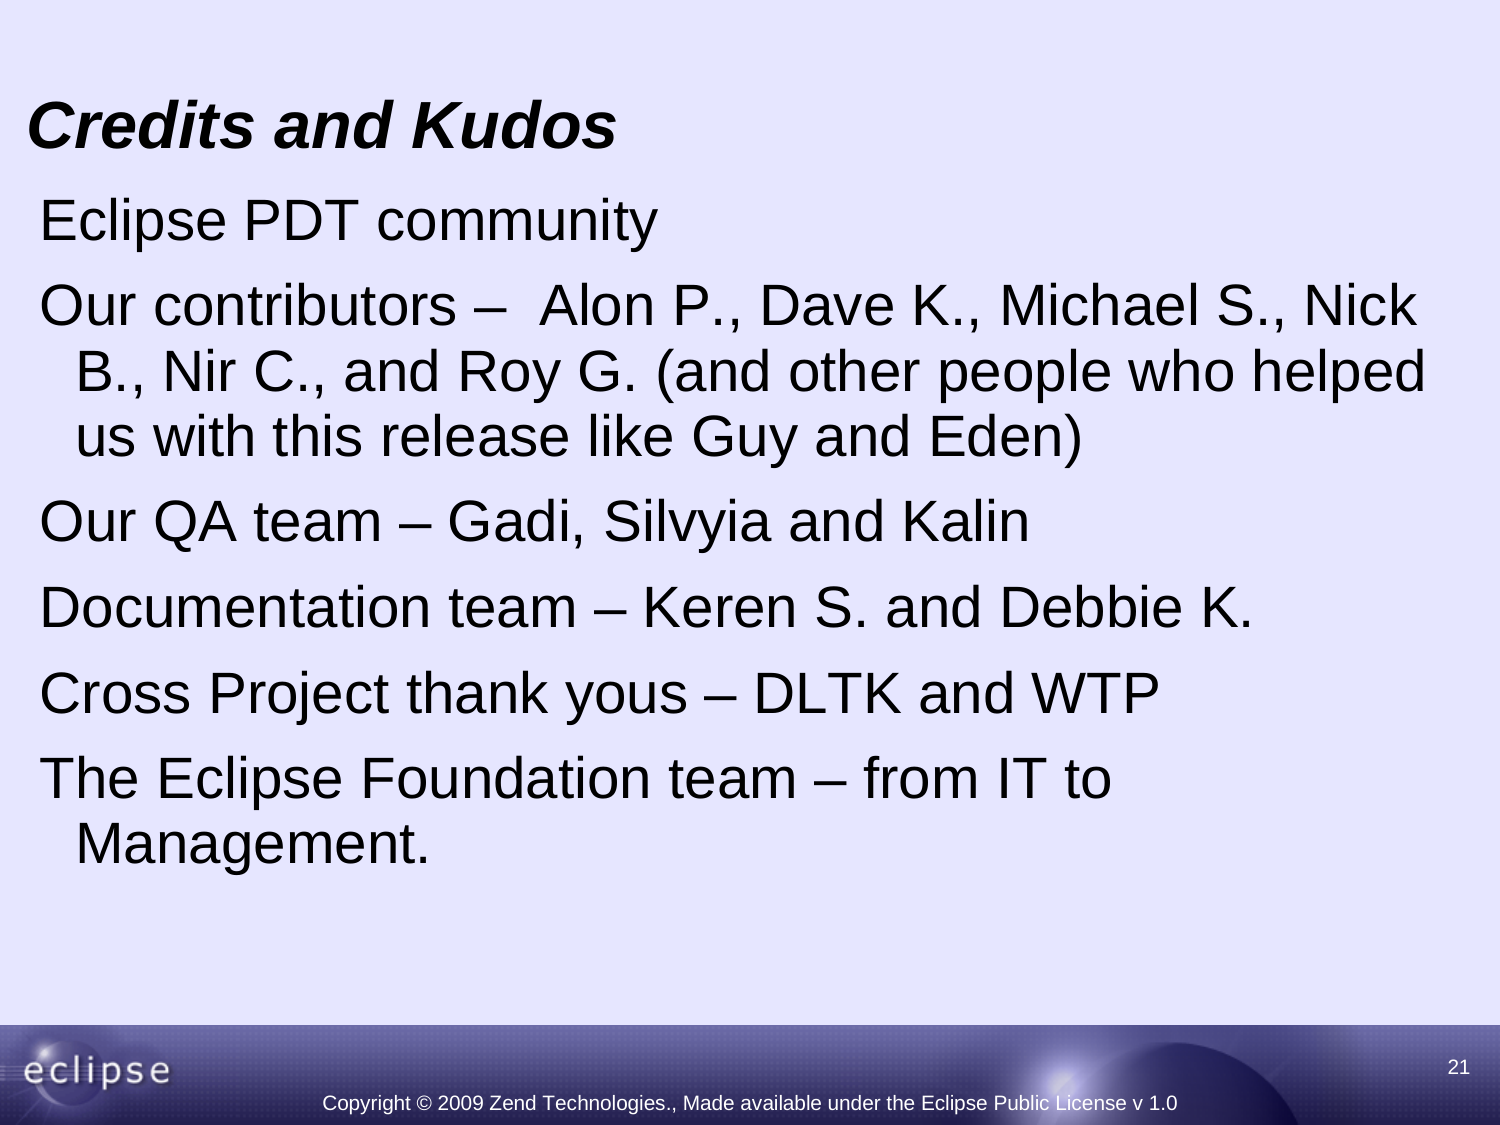

# Credits and Kudos
Eclipse PDT community
Our contributors – Alon P., Dave K., Michael S., Nick B., Nir C., and Roy G. (and other people who helped us with this release like Guy and Eden)
Our QA team – Gadi, Silvyia and Kalin
Documentation team – Keren S. and Debbie K.
Cross Project thank yous – DLTK and WTP
The Eclipse Foundation team – from IT to Management.
21